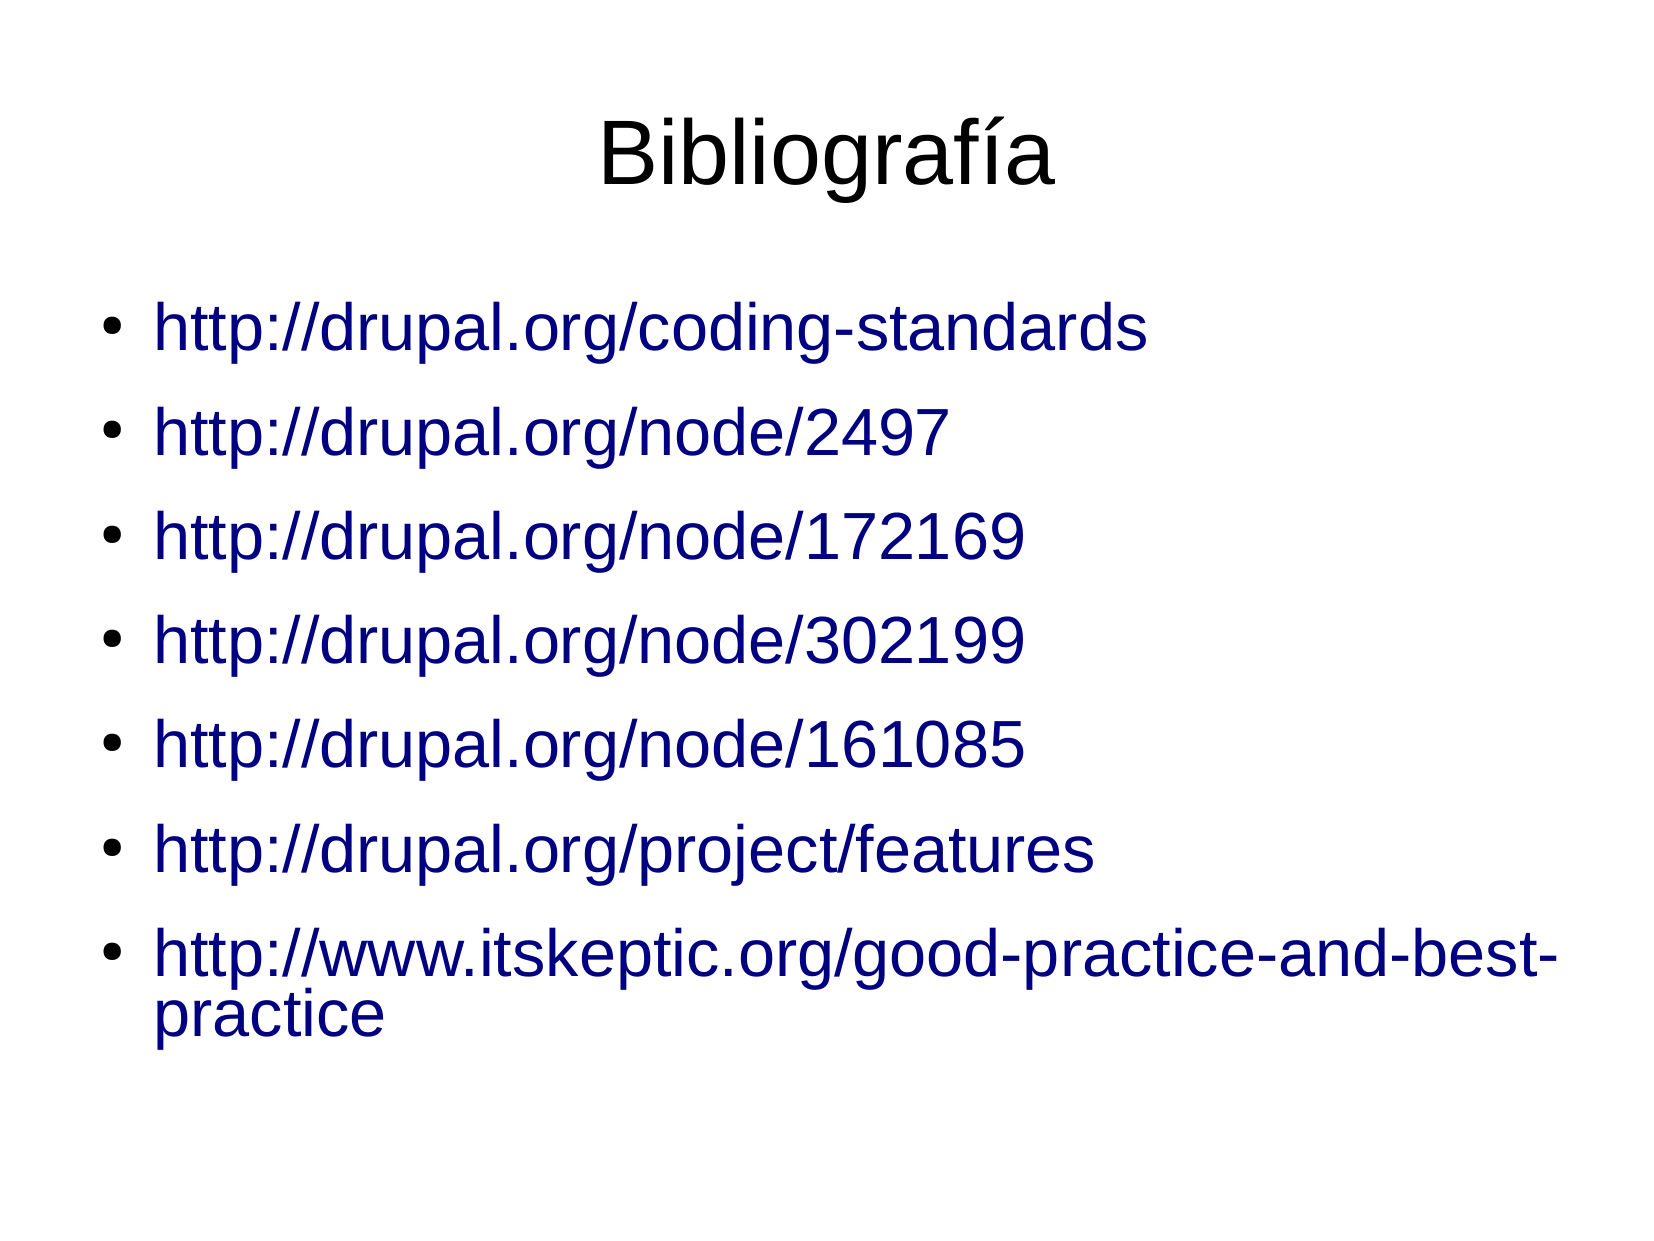

# Bibliografía
http://drupal.org/coding-standards
http://drupal.org/node/2497
http://drupal.org/node/172169
http://drupal.org/node/302199
http://drupal.org/node/161085
http://drupal.org/project/features
http://www.itskeptic.org/good-practice-and-best-practice